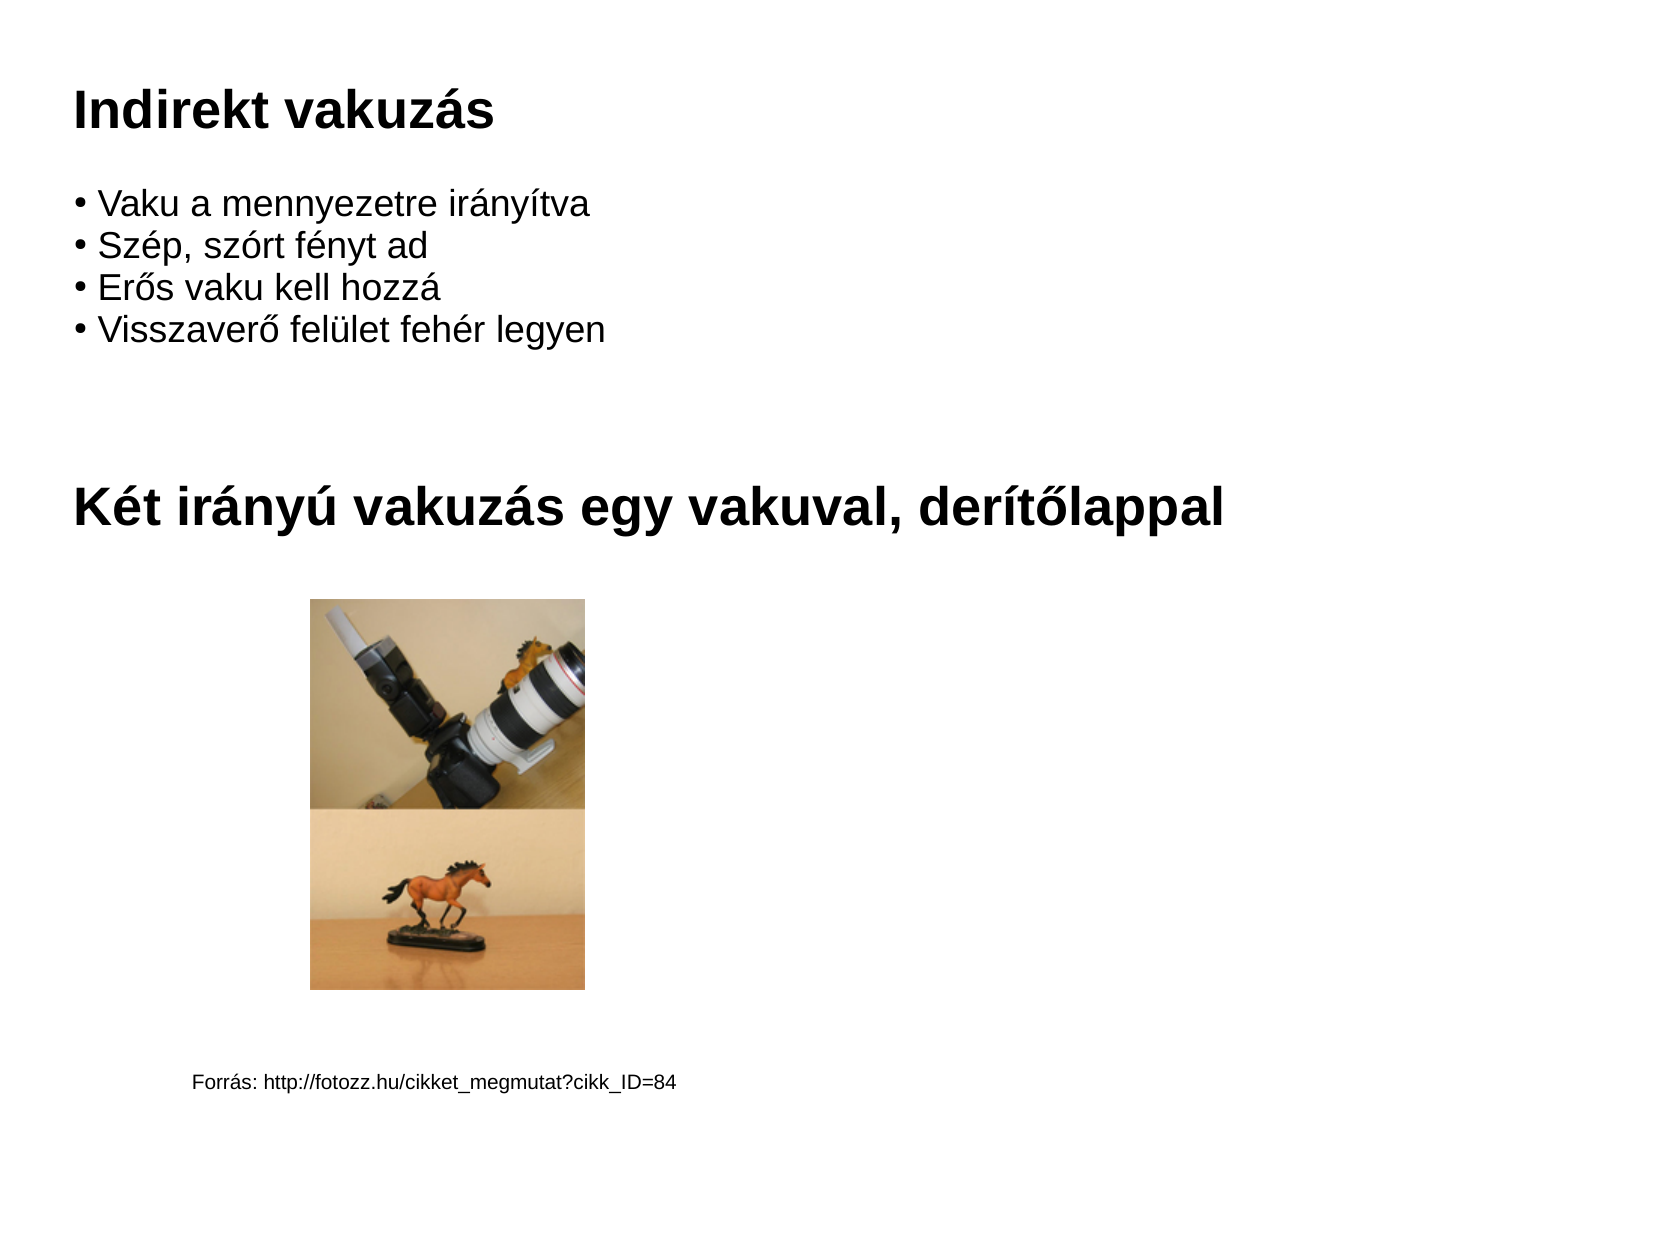

Indirekt vakuzás
 Vaku a mennyezetre irányítva
 Szép, szórt fényt ad
 Erős vaku kell hozzá
 Visszaverő felület fehér legyen
Két irányú vakuzás egy vakuval, derítőlappal
Forrás: http://fotozz.hu/cikket_megmutat?cikk_ID=84